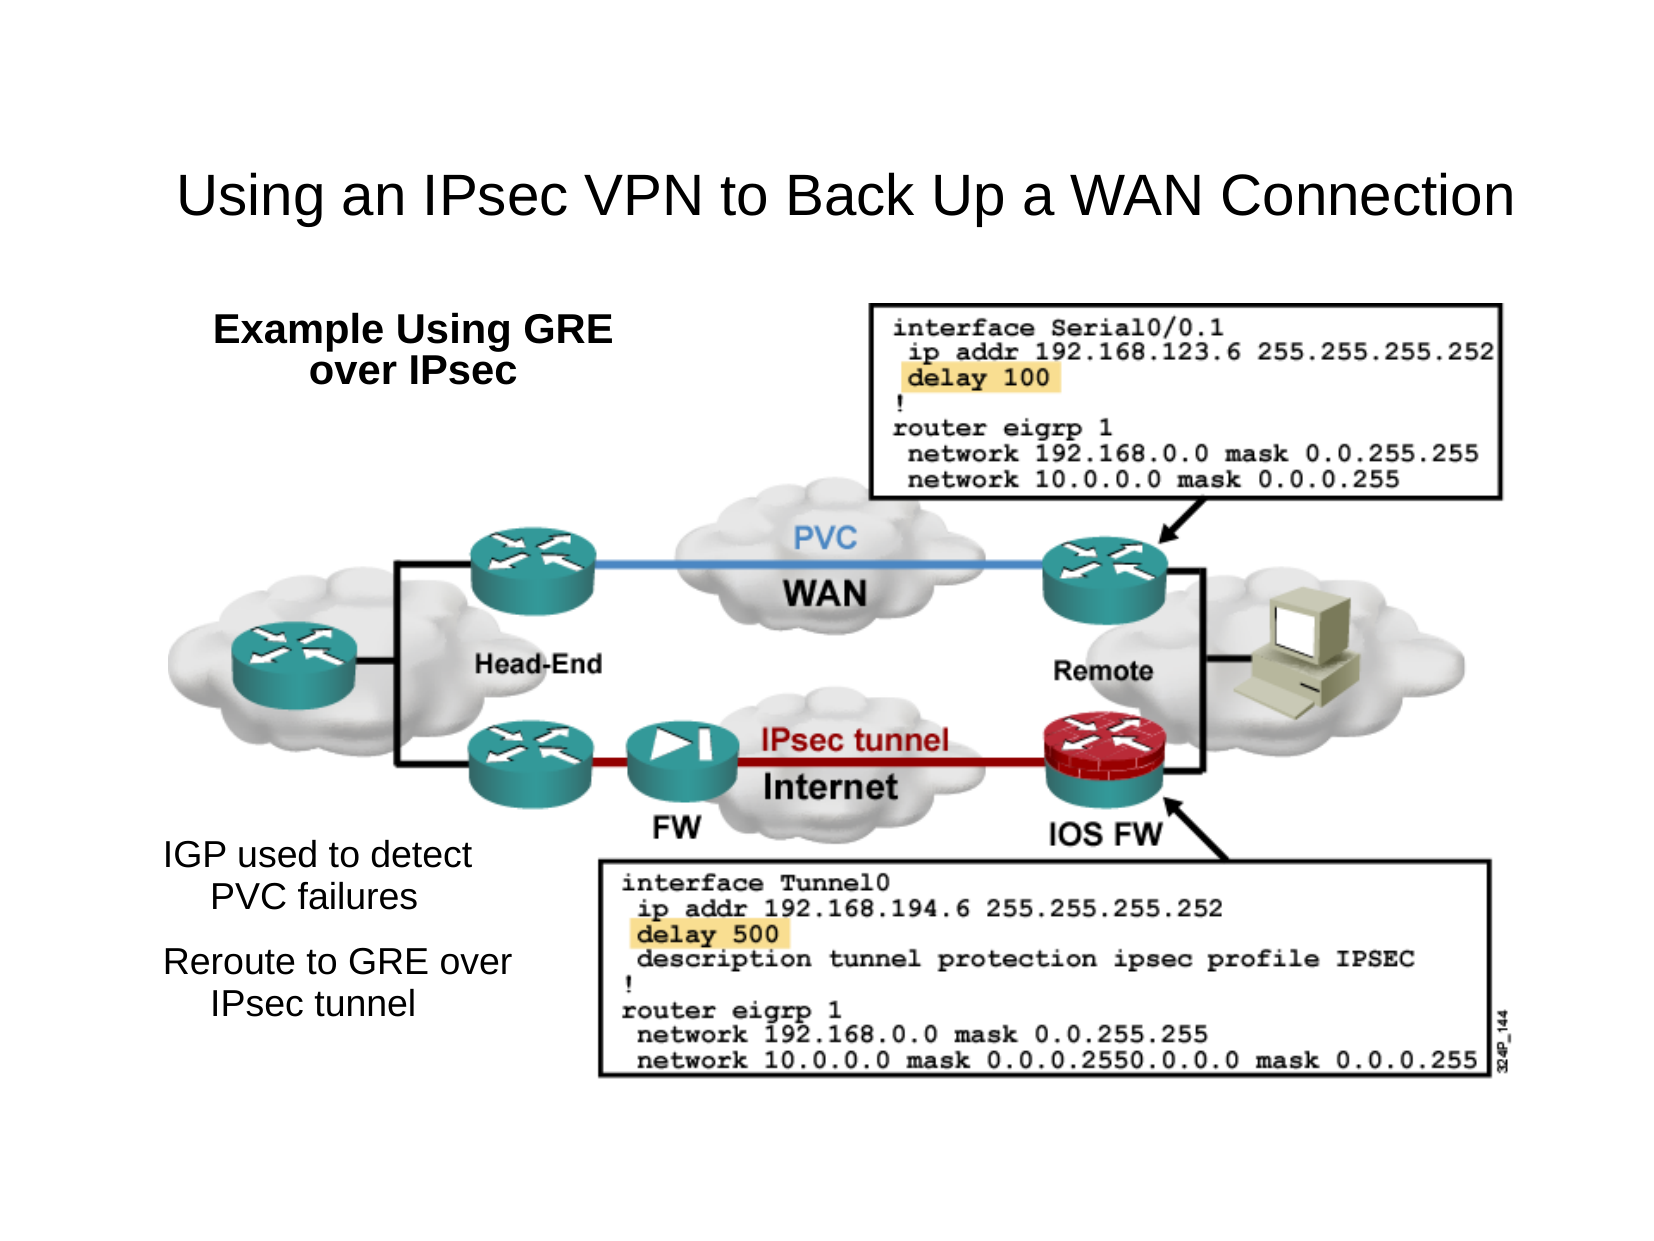

# Using an IPsec VPN to Back Up a WAN Connection
Example Using GRE over IPsec
IGP used to detect PVC failures
Reroute to GRE over IPsec tunnel